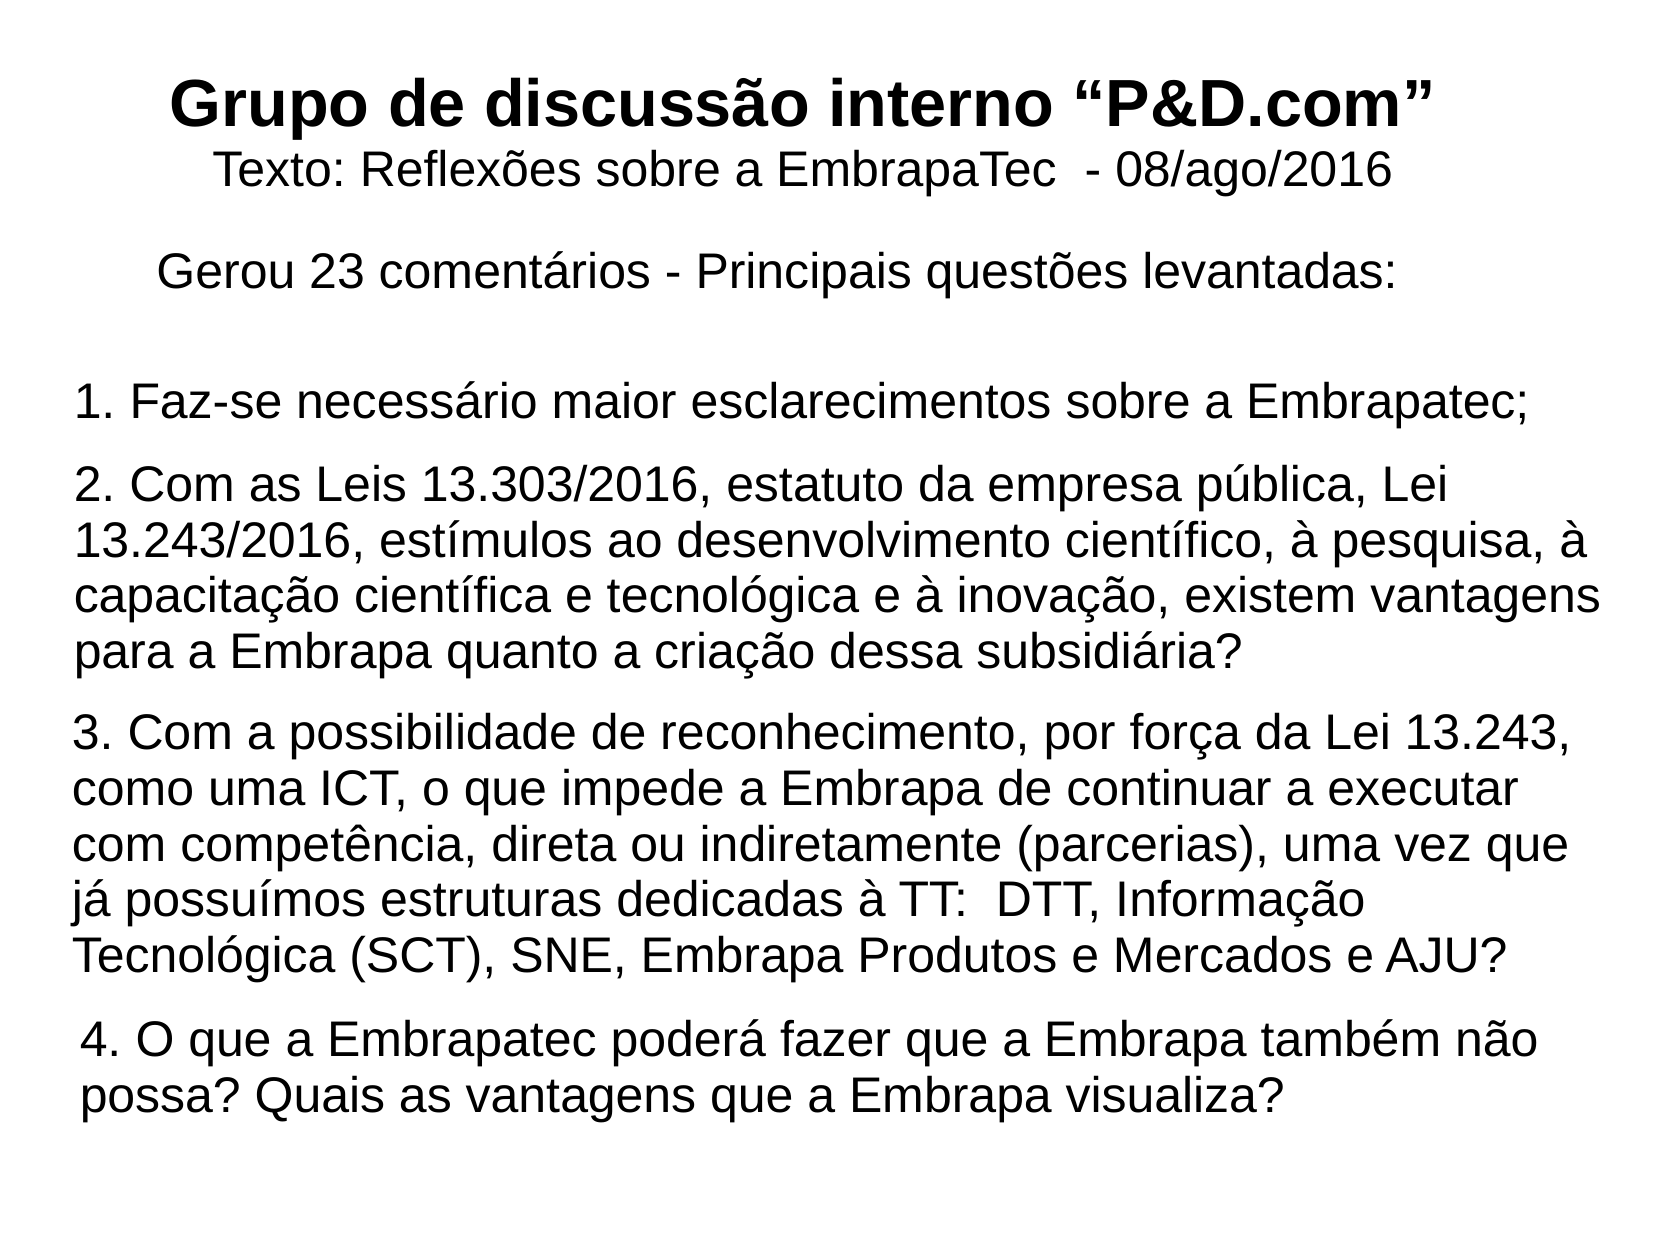

Grupo de discussão interno “P&D.com”
Texto: Reflexões sobre a EmbrapaTec - 08/ago/2016
Gerou 23 comentários - Principais questões levantadas:
1. Faz-se necessário maior esclarecimentos sobre a Embrapatec;
2. Com as Leis 13.303/2016, estatuto da empresa pública, Lei 13.243/2016, estímulos ao desenvolvimento científico, à pesquisa, à capacitação científica e tecnológica e à inovação, existem vantagens para a Embrapa quanto a criação dessa subsidiária?
3. Com a possibilidade de reconhecimento, por força da Lei 13.243, como uma ICT, o que impede a Embrapa de continuar a executar com competência, direta ou indiretamente (parcerias), uma vez que já possuímos estruturas dedicadas à TT: DTT, Informação Tecnológica (SCT), SNE, Embrapa Produtos e Mercados e AJU?
4. O que a Embrapatec poderá fazer que a Embrapa também não possa? Quais as vantagens que a Embrapa visualiza?